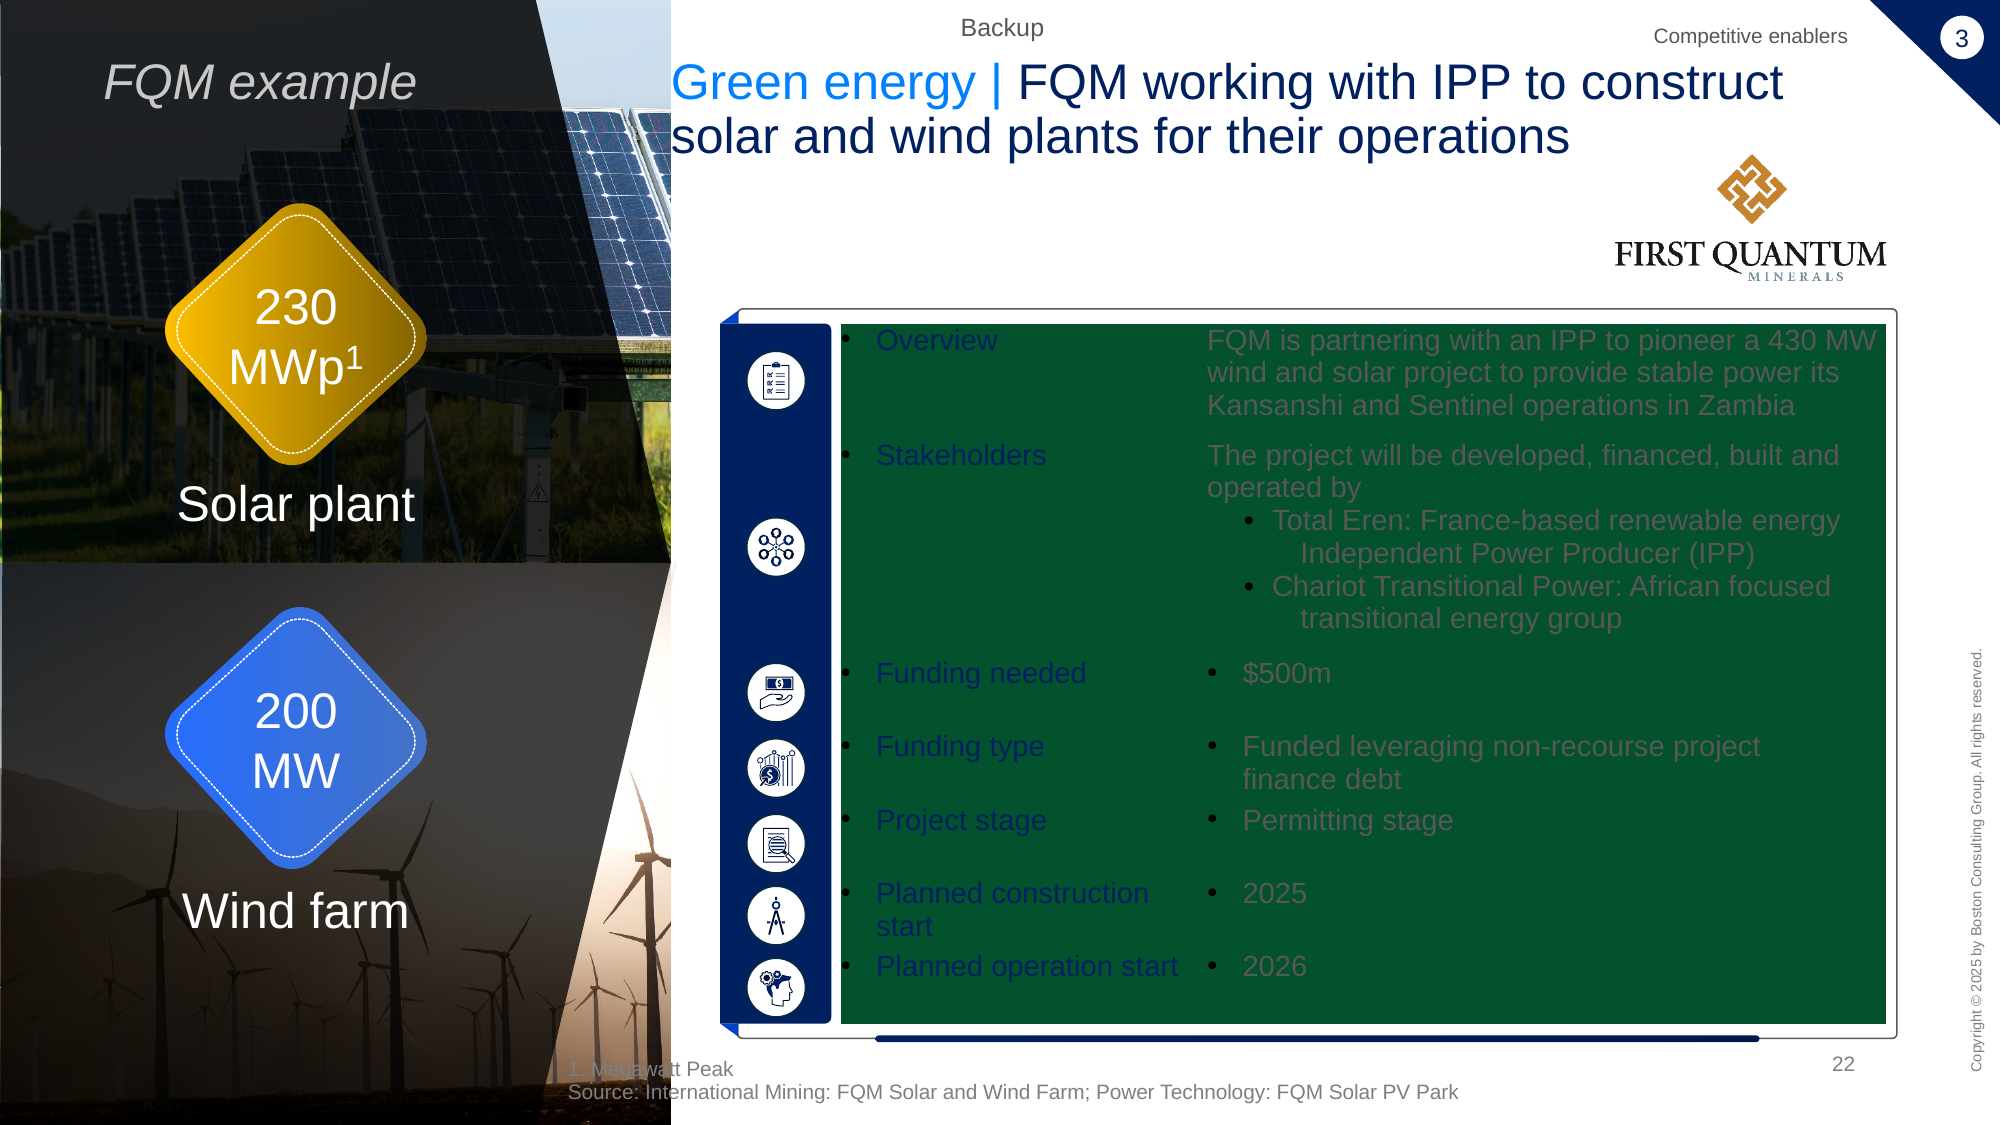

Competitive enablers
3
FQM example
# Green energy | FQM working with IPP to construct solar and wind plants for their operations
230 MWp1
Solar plant
| Overview | FQM is partnering with an IPP to pioneer a 430 MW wind and solar project to provide stable power its Kansanshi and Sentinel operations in Zambia |
| --- | --- |
| Stakeholders | The project will be developed, financed, built and operated by Total Eren: France-based renewable energy Independent Power Producer (IPP) Chariot Transitional Power: African focused transitional energy group |
| Funding needed | $500m |
| Funding type | Funded leveraging non-recourse project finance debt |
| Project stage | Permitting stage |
| Planned construction start | 2025 |
| Planned operation start | 2026 |
200 MW
Wind farm
1. Megawatt Peak
Source: International Mining: FQM Solar and Wind Farm; Power Technology: FQM Solar PV Park